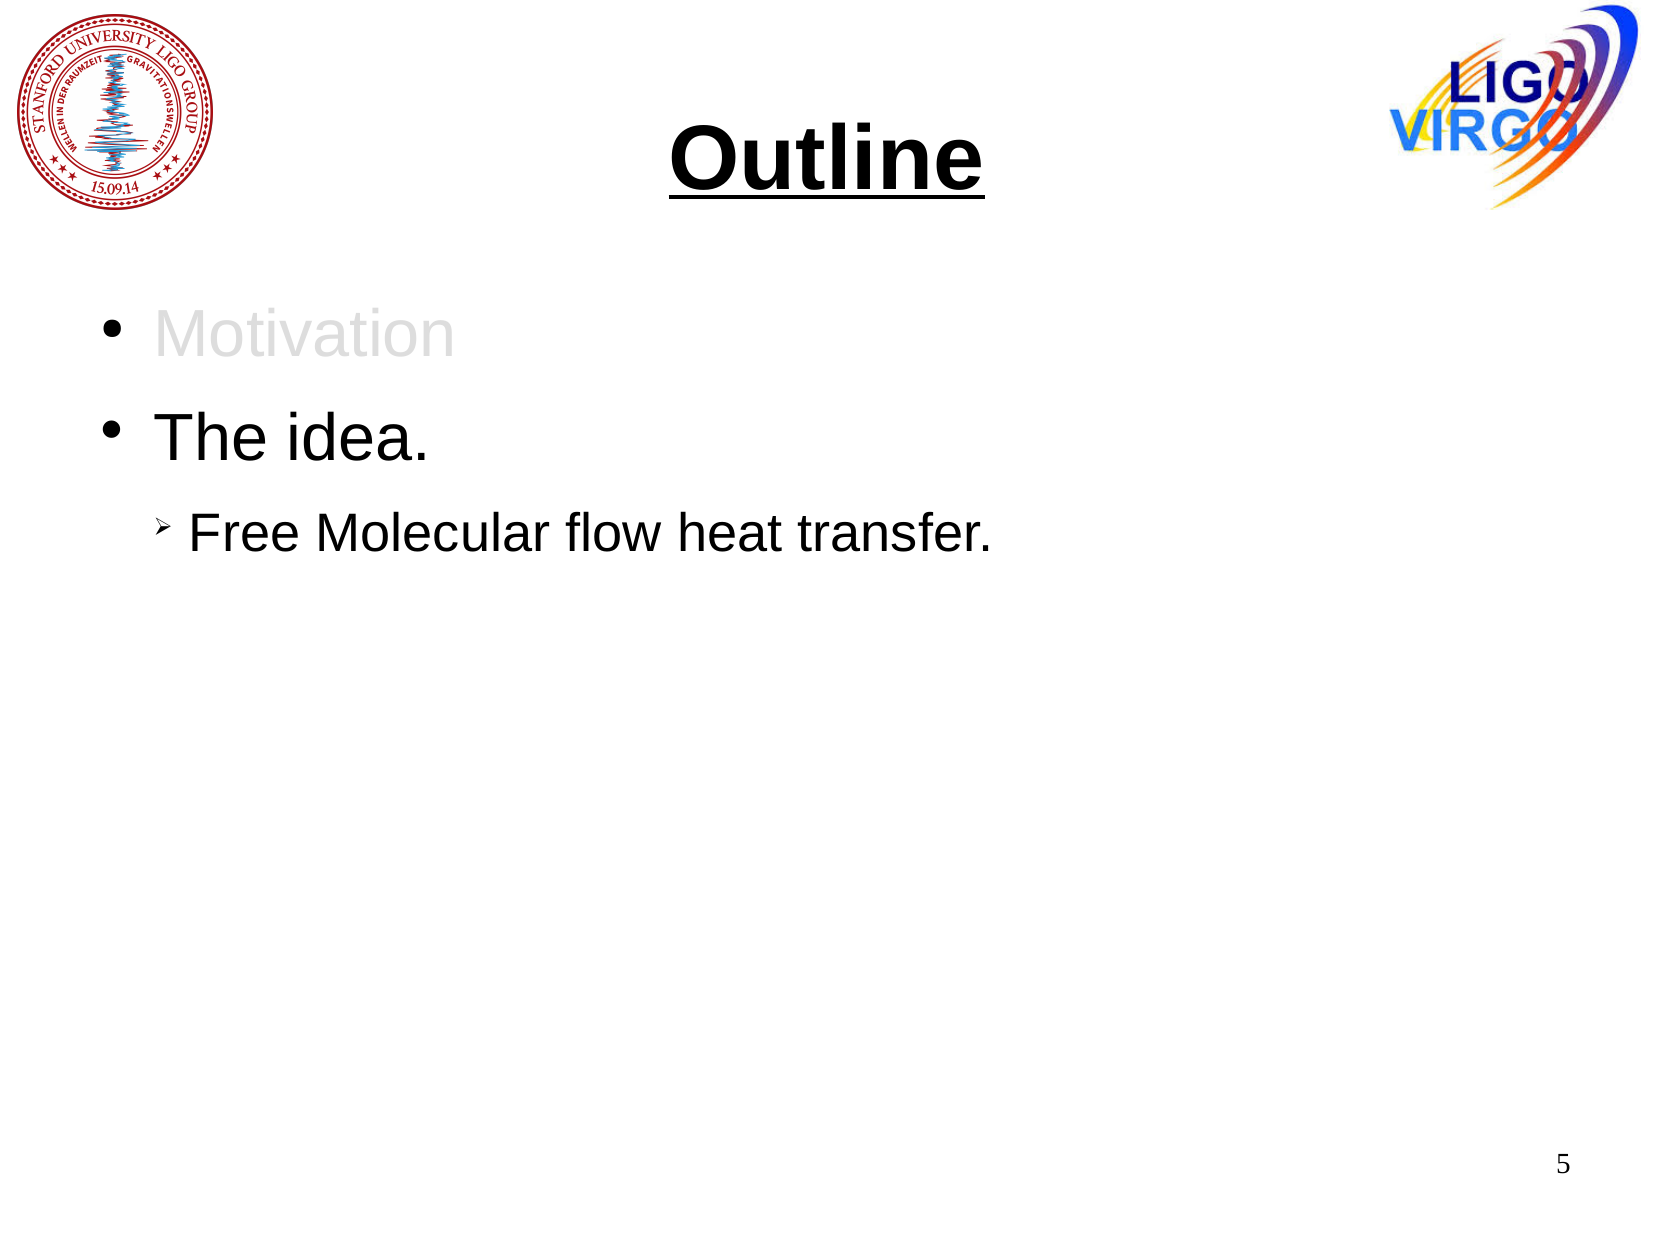

Outline
Motivation
The idea.
Free Molecular flow heat transfer.
5